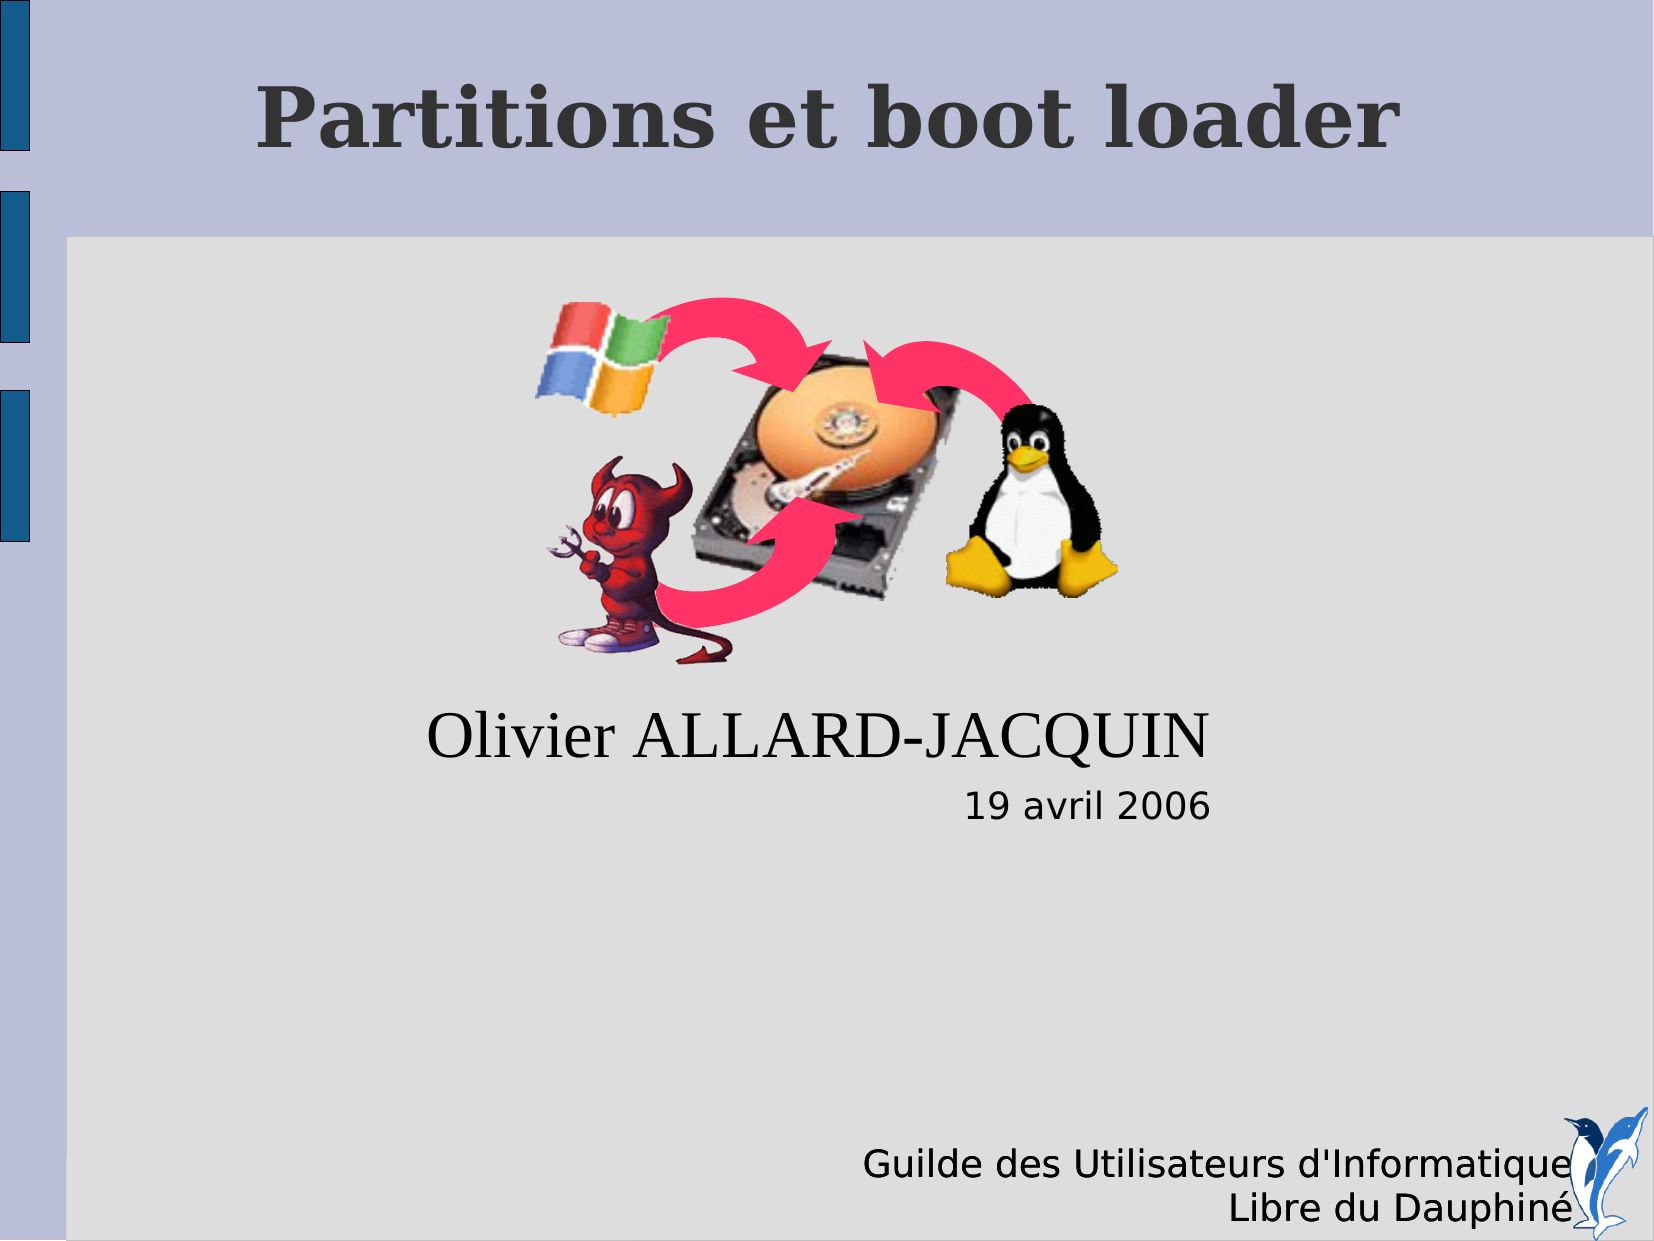

# Partitions et boot loader
Olivier ALLARD-JACQUIN
19 avril 2006
Guilde des Utilisateurs d'Informatique
Libre du Dauphiné
Olivier ALLARD-JACQUIN